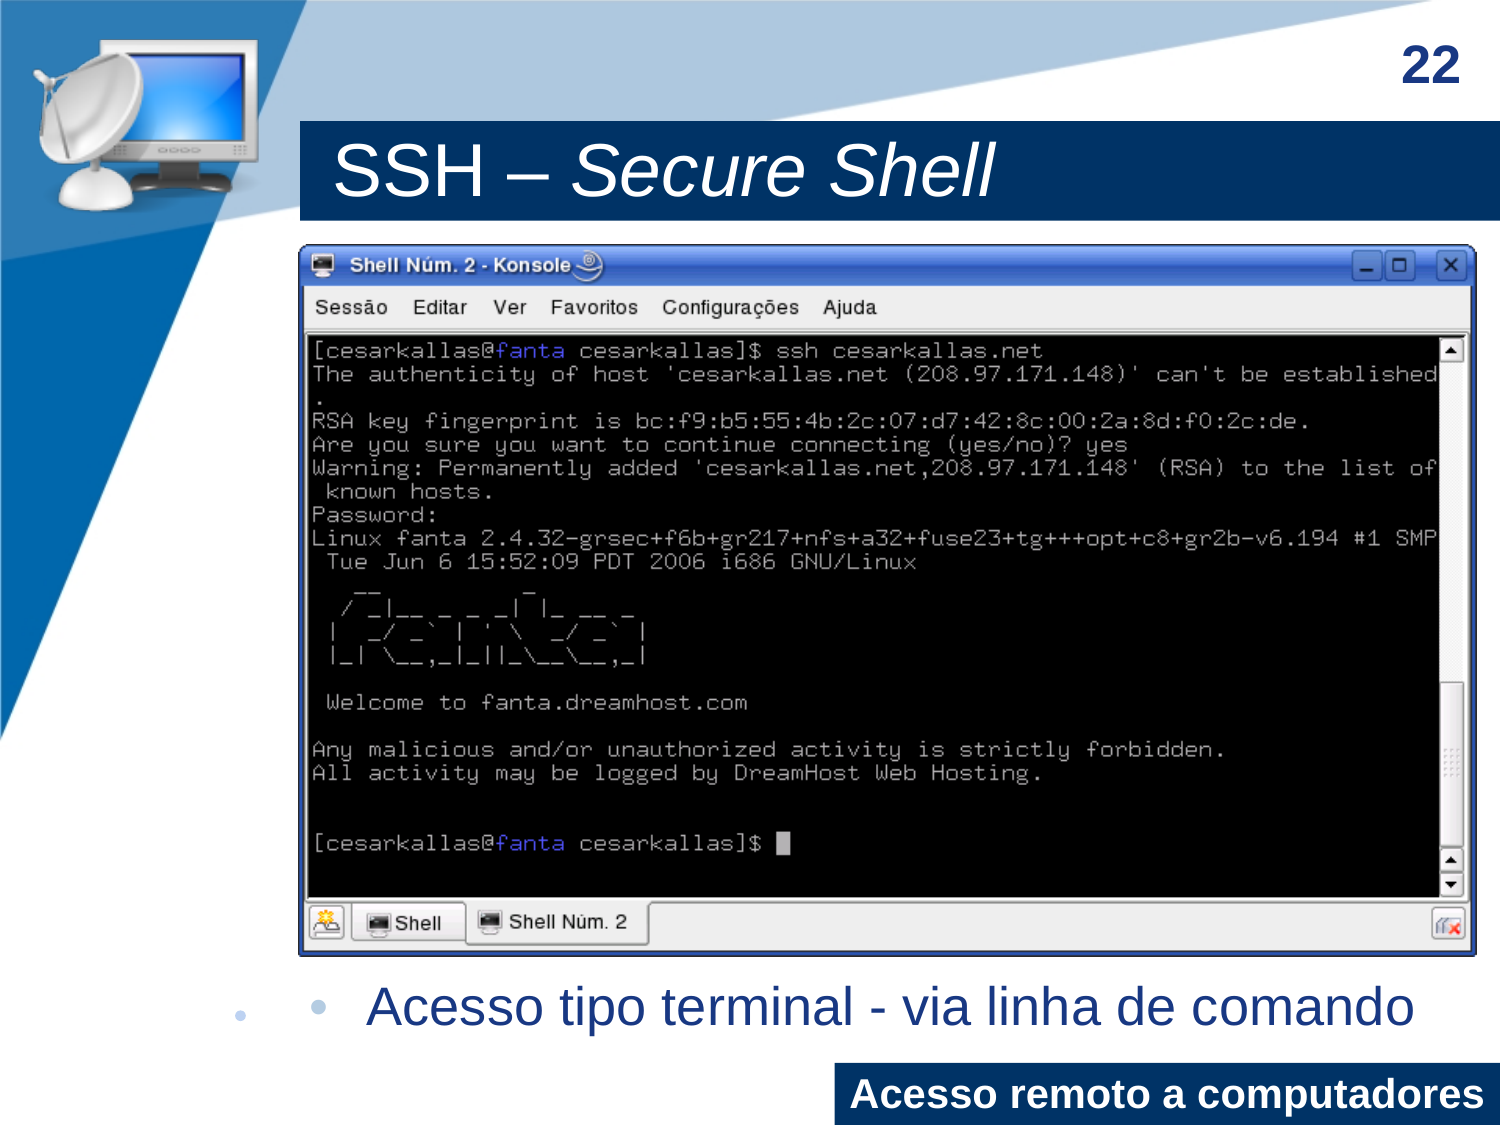

# SSH – Secure Shell
Acesso tipo terminal - via linha de comando